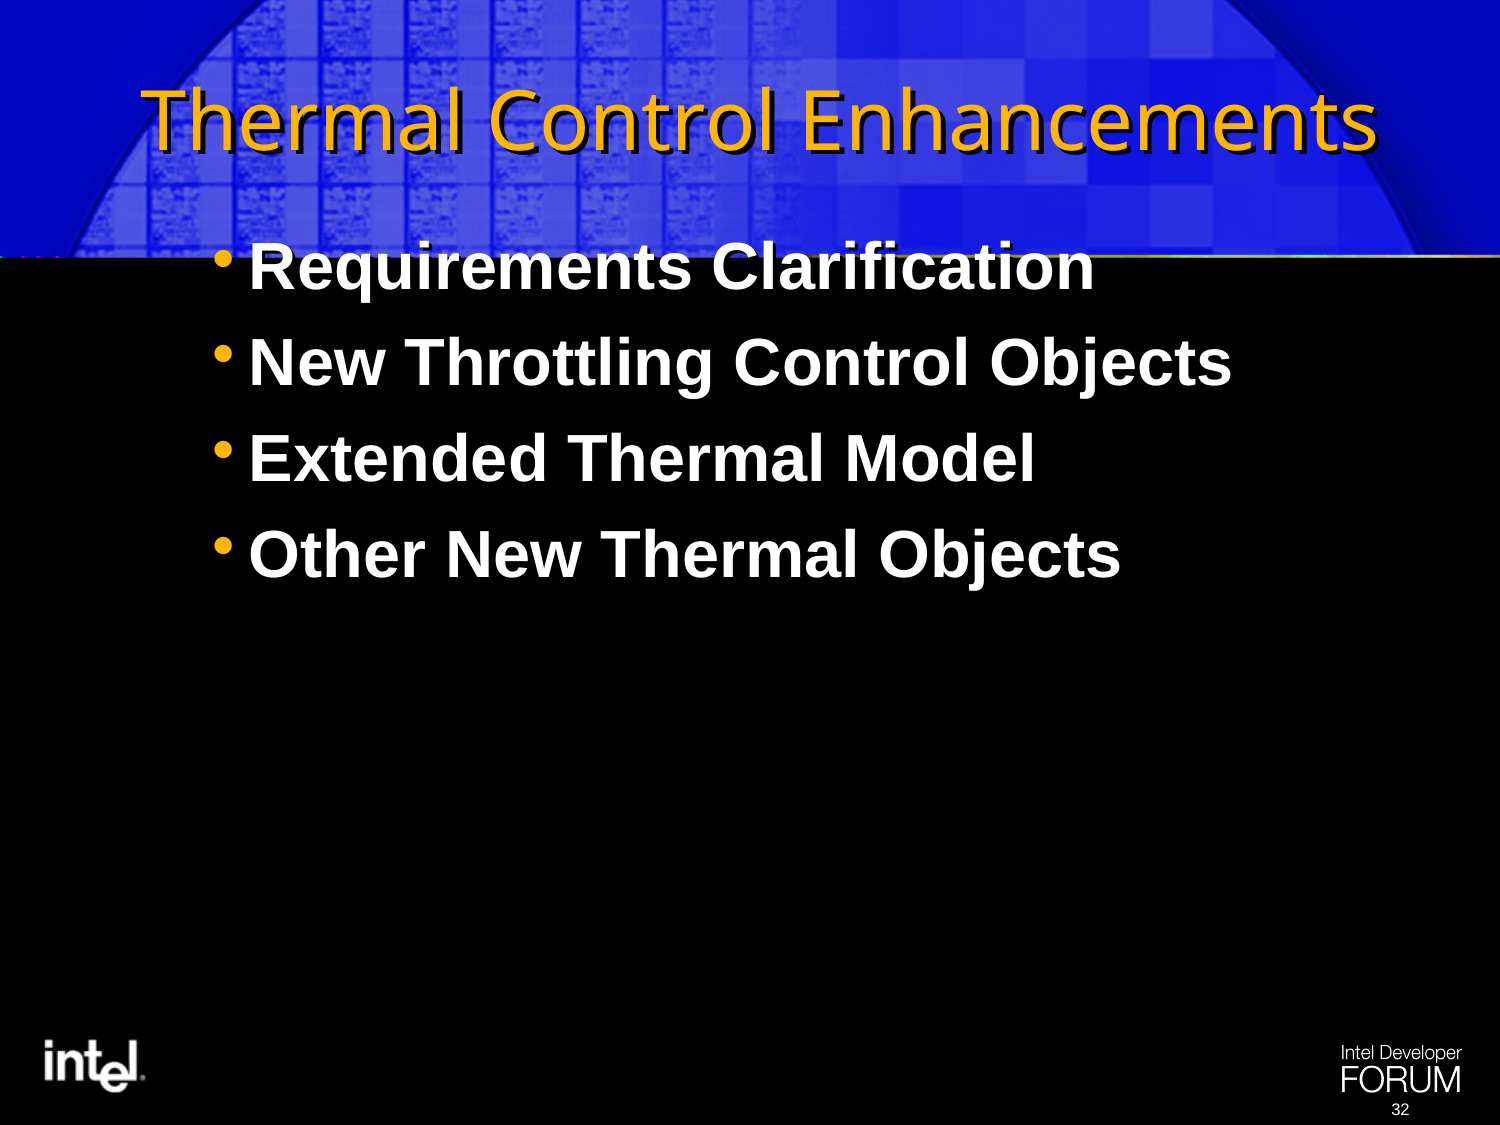

# Thermal Control Enhancements
Requirements Clarification
New Throttling Control Objects
Extended Thermal Model
Other New Thermal Objects